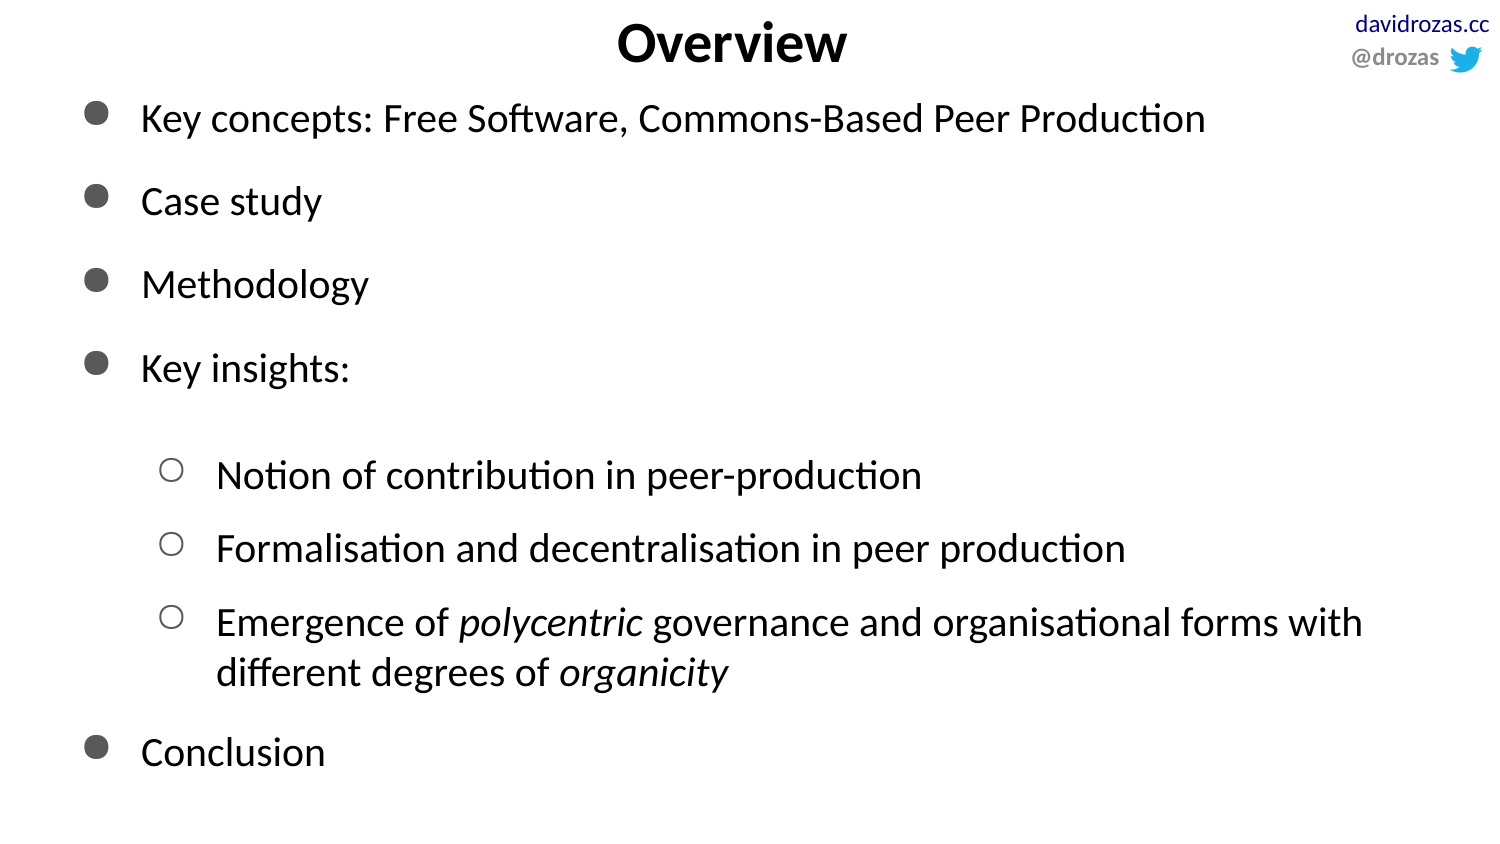

# Overview
davidrozas.cc
@drozas
Key concepts: Free Software, Commons-Based Peer Production
Case study
Methodology
Key insights:
Notion of contribution in peer-production
Formalisation and decentralisation in peer production
Emergence of polycentric governance and organisational forms with different degrees of organicity
Conclusion